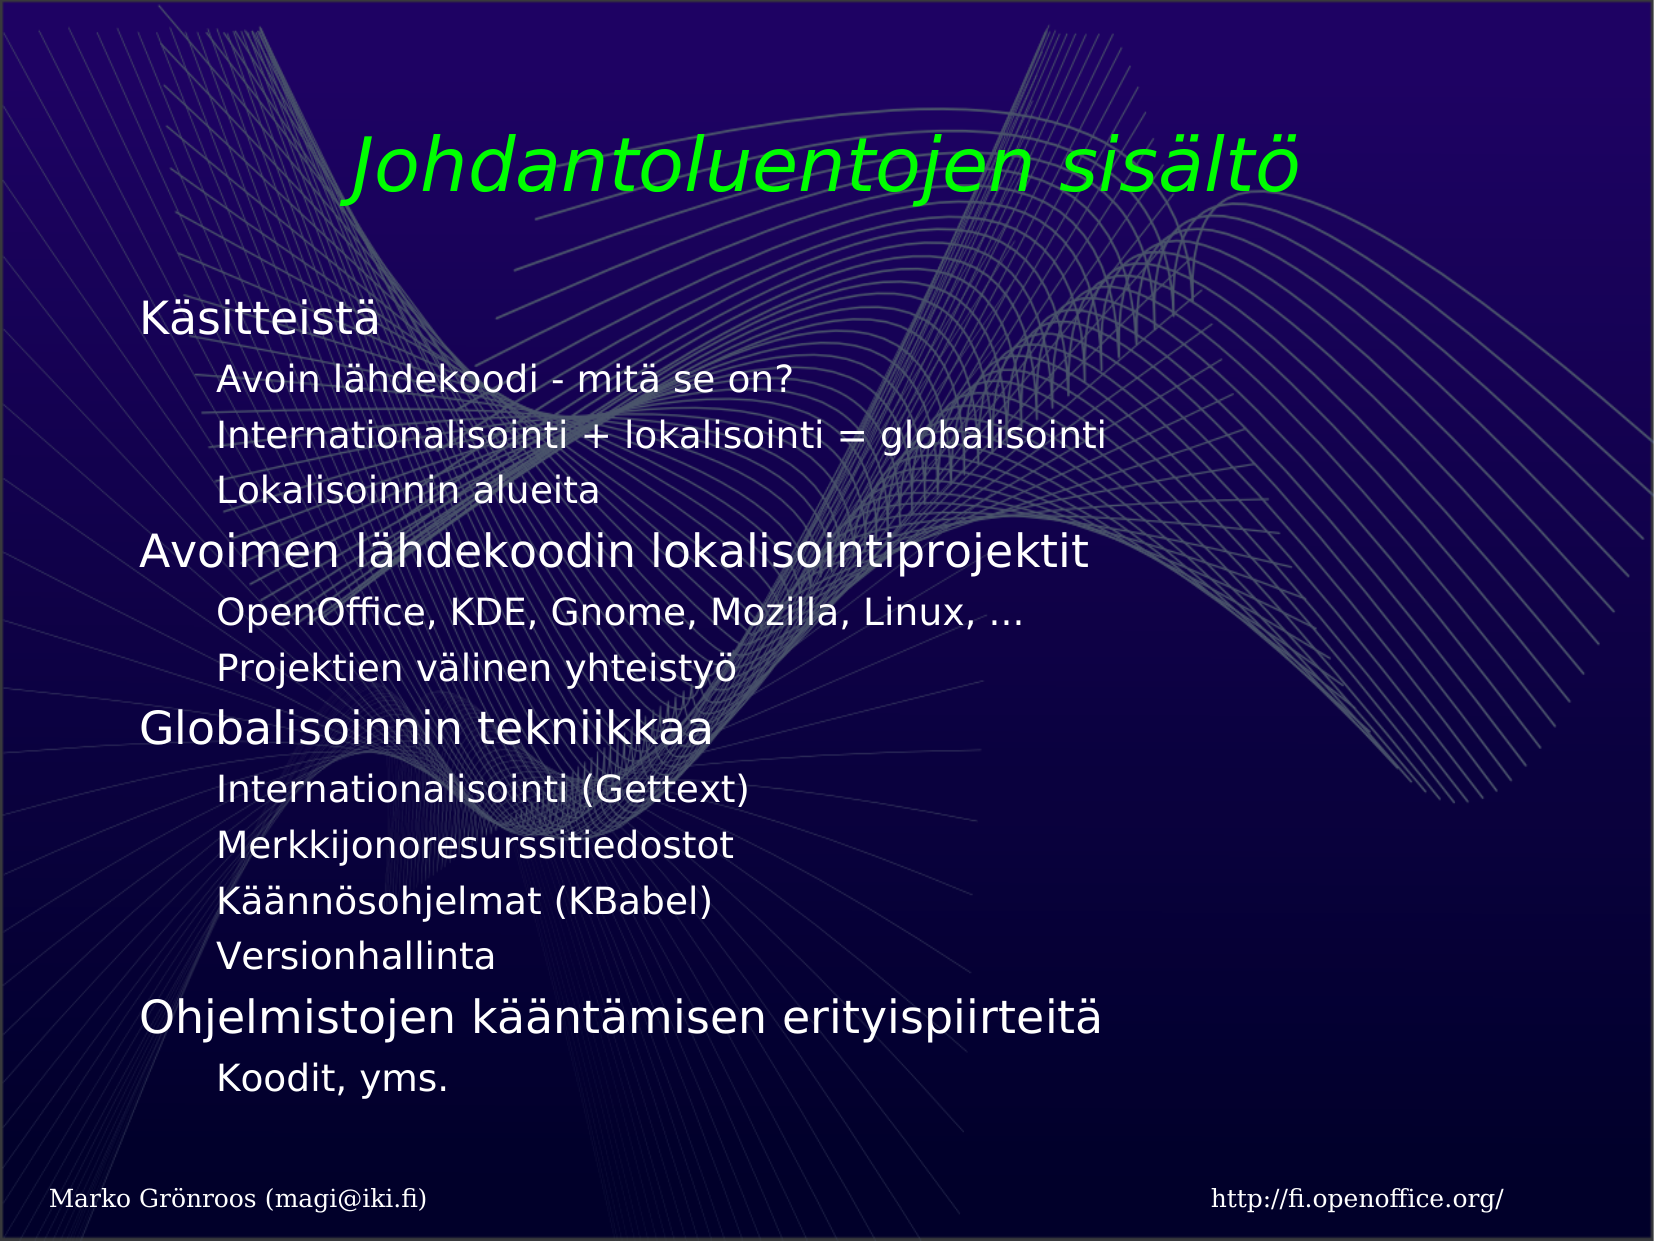

# Johdantoluentojen sisältö
Käsitteistä
Avoin lähdekoodi - mitä se on?
Internationalisointi + lokalisointi = globalisointi
Lokalisoinnin alueita
Avoimen lähdekoodin lokalisointiprojektit
OpenOffice, KDE, Gnome, Mozilla, Linux, ...
Projektien välinen yhteistyö
Globalisoinnin tekniikkaa
Internationalisointi (Gettext)
Merkkijonoresurssitiedostot
Käännösohjelmat (KBabel)
Versionhallinta
Ohjelmistojen kääntämisen erityispiirteitä
Koodit, yms.